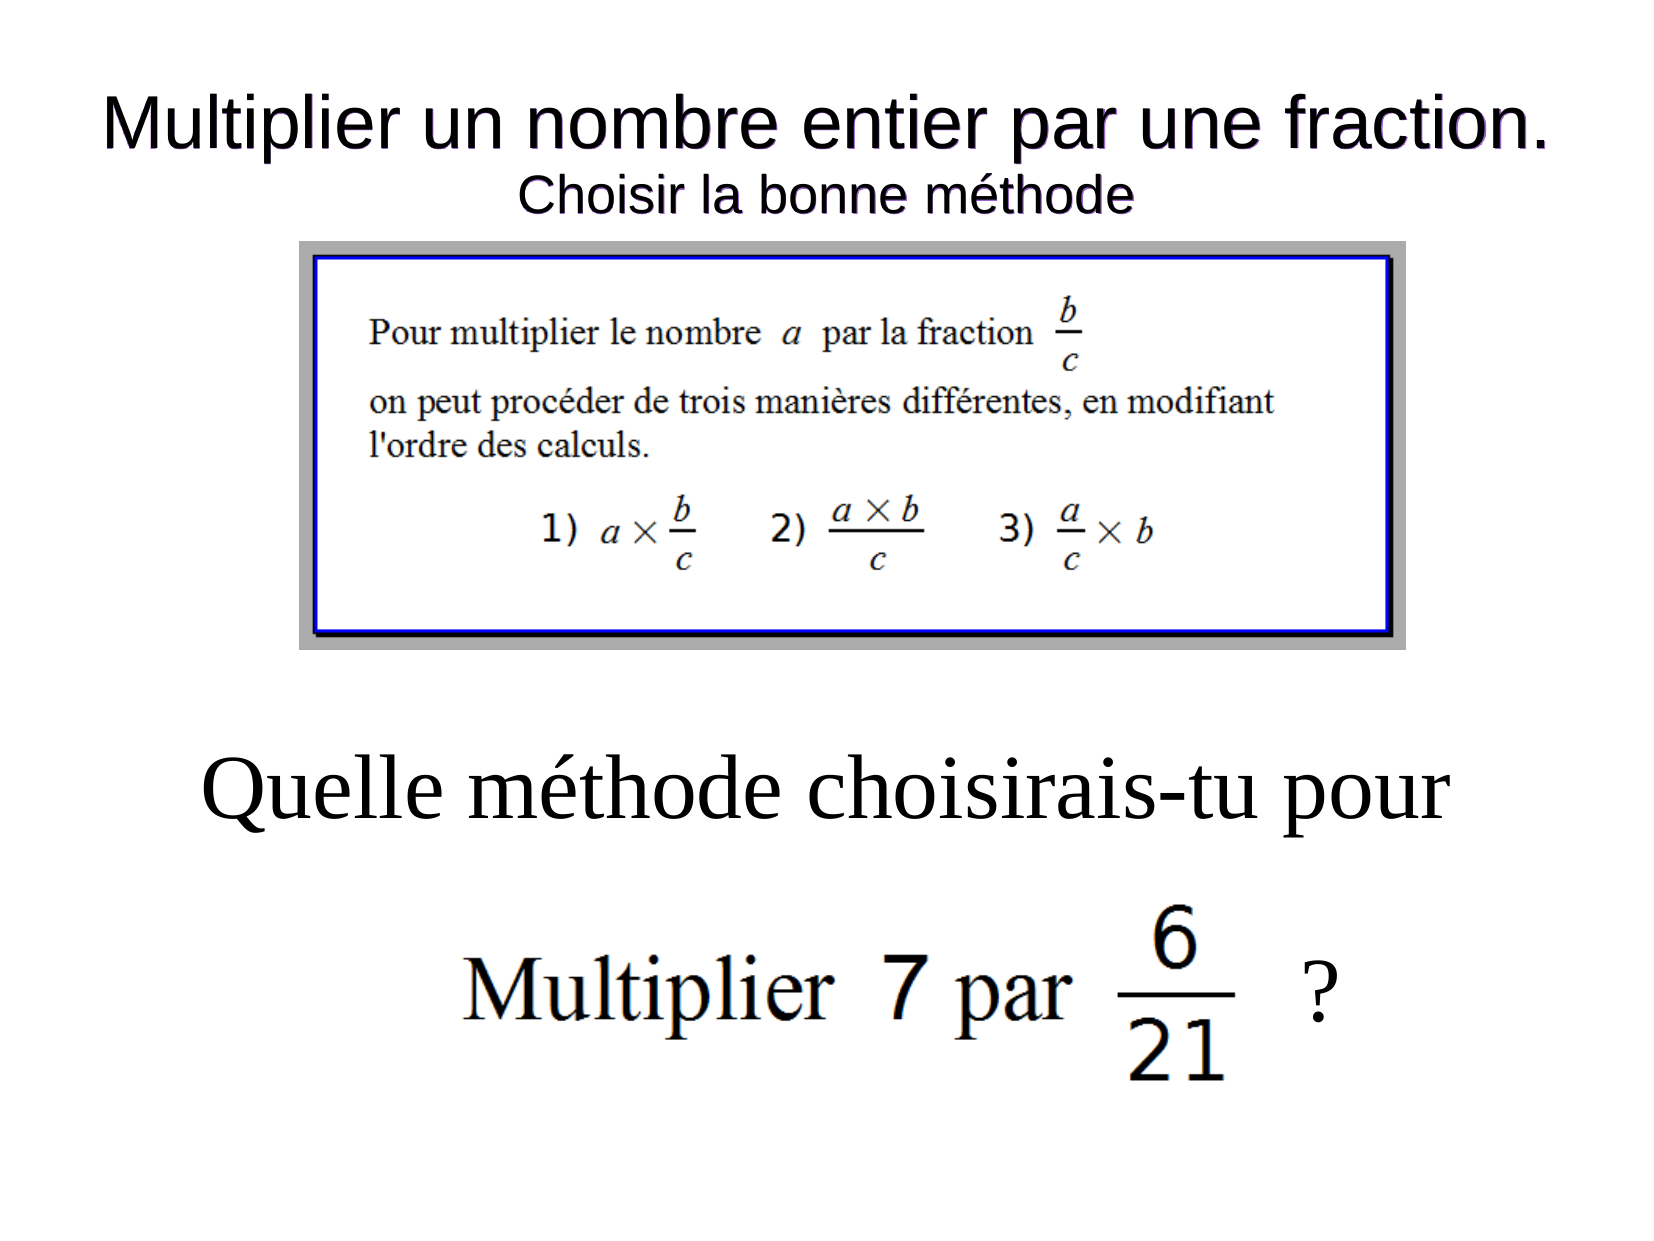

# Multiplier un nombre entier par une fraction. Choisir la bonne méthode
Quelle méthode choisirais-tu pour
 ?